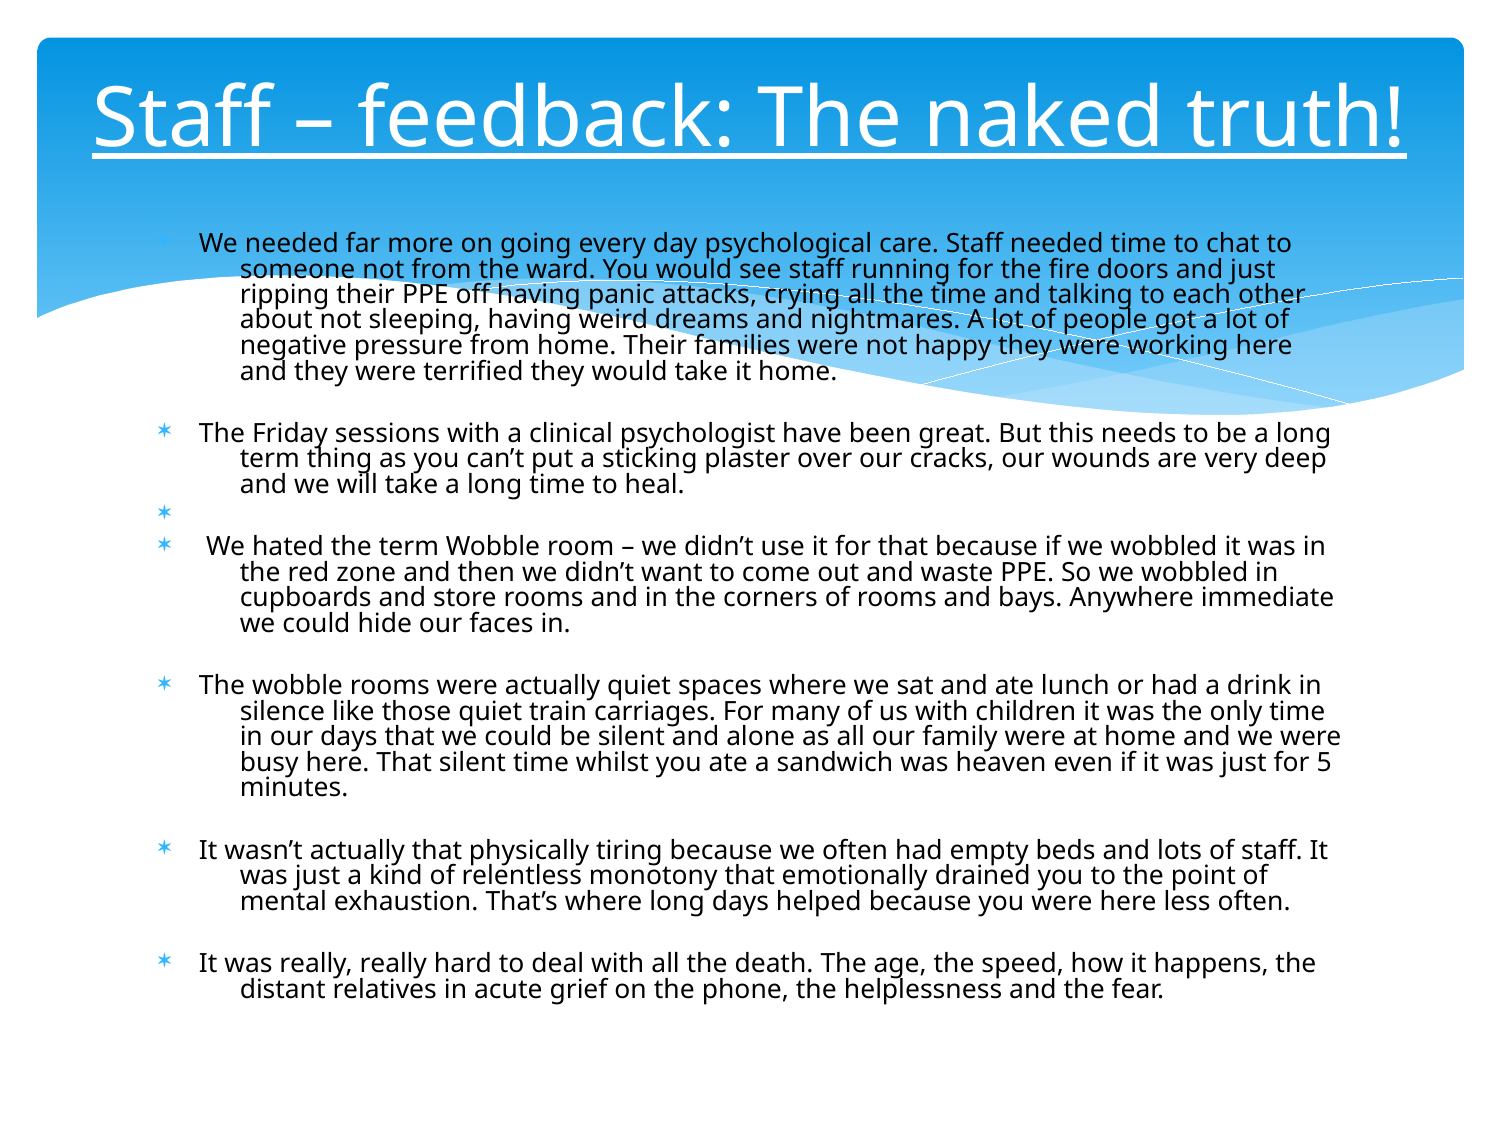

Staff – feedback: The naked truth!
# We needed far more on going every day psychological care. Staff needed time to chat to someone not from the ward. You would see staff running for the fire doors and just ripping their PPE off having panic attacks, crying all the time and talking to each other about not sleeping, having weird dreams and nightmares. A lot of people got a lot of negative pressure from home. Their families were not happy they were working here and they were terrified they would take it home.
The Friday sessions with a clinical psychologist have been great. But this needs to be a long term thing as you can’t put a sticking plaster over our cracks, our wounds are very deep and we will take a long time to heal.
 We hated the term Wobble room – we didn’t use it for that because if we wobbled it was in the red zone and then we didn’t want to come out and waste PPE. So we wobbled in cupboards and store rooms and in the corners of rooms and bays. Anywhere immediate we could hide our faces in.
The wobble rooms were actually quiet spaces where we sat and ate lunch or had a drink in silence like those quiet train carriages. For many of us with children it was the only time in our days that we could be silent and alone as all our family were at home and we were busy here. That silent time whilst you ate a sandwich was heaven even if it was just for 5 minutes.
It wasn’t actually that physically tiring because we often had empty beds and lots of staff. It was just a kind of relentless monotony that emotionally drained you to the point of mental exhaustion. That’s where long days helped because you were here less often.
It was really, really hard to deal with all the death. The age, the speed, how it happens, the distant relatives in acute grief on the phone, the helplessness and the fear.